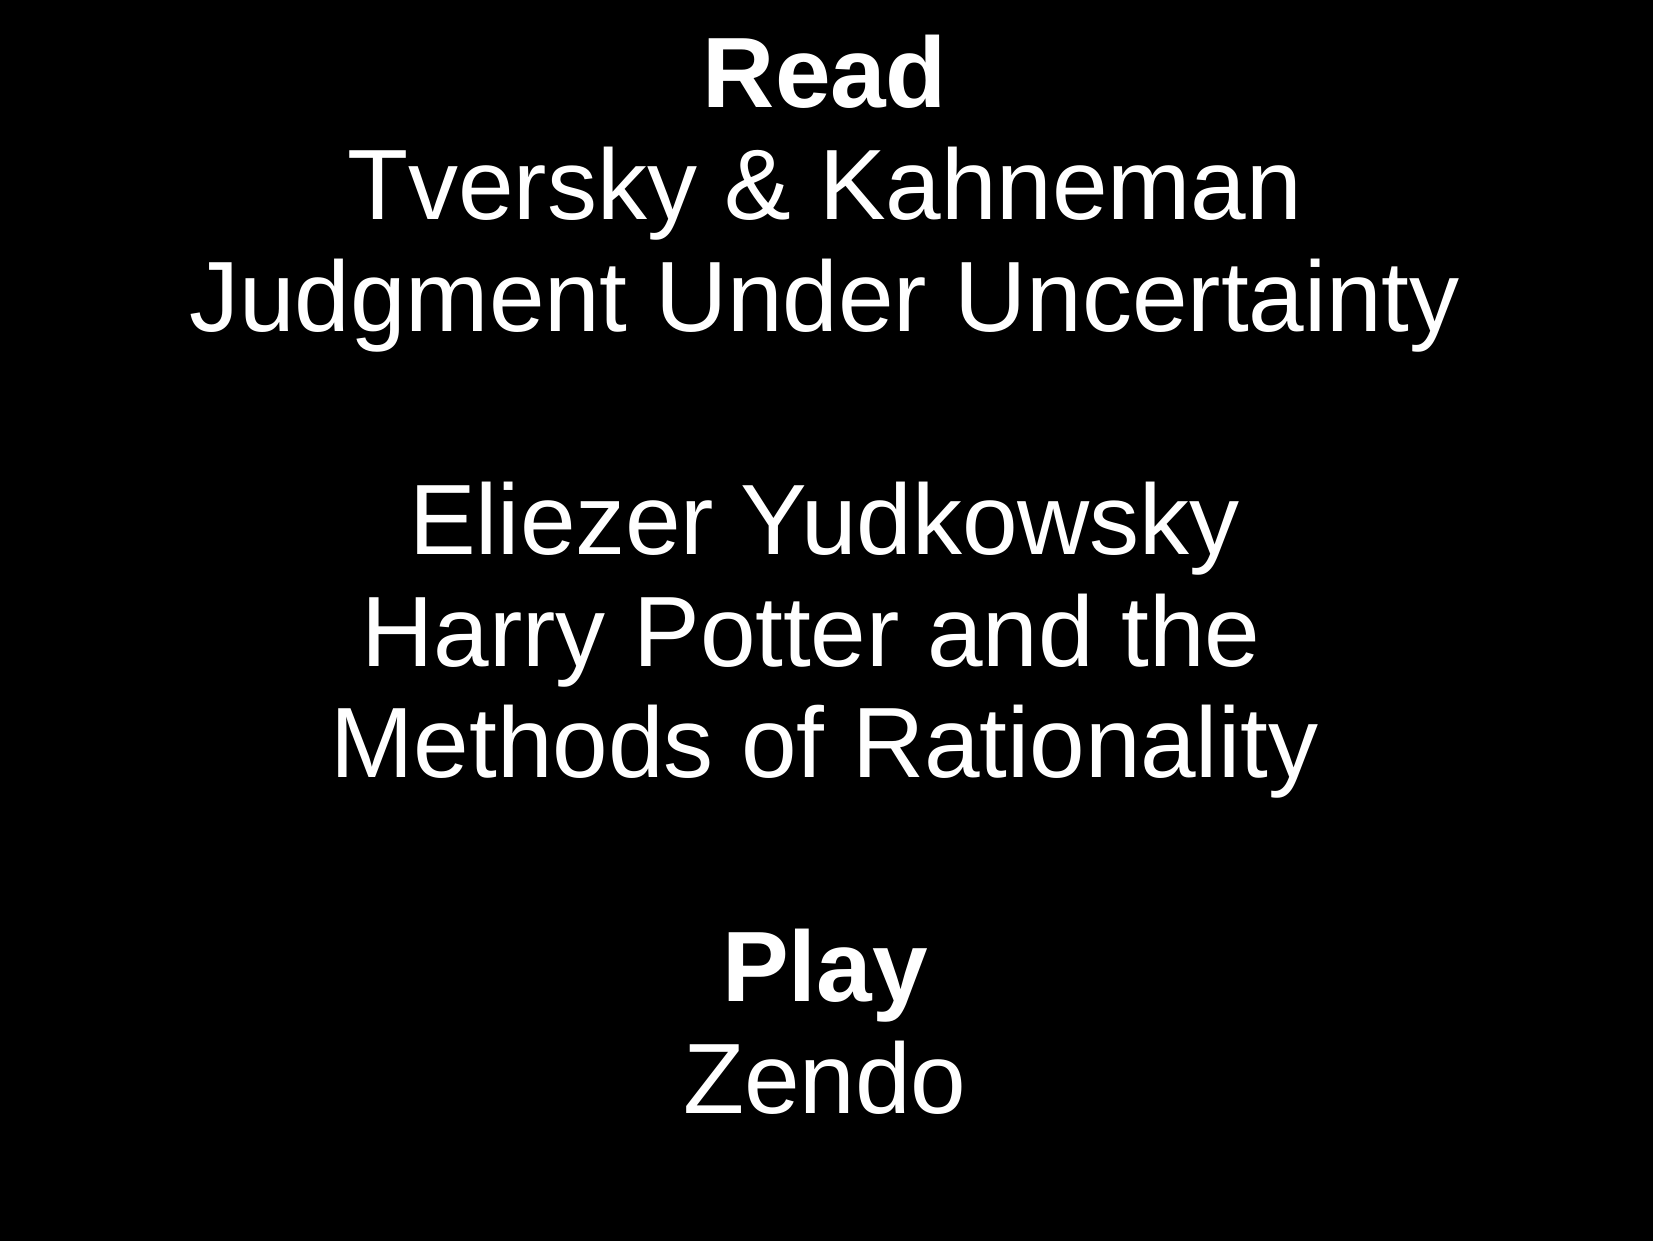

# Read
Tversky & Kahneman
Judgment Under Uncertainty
Eliezer Yudkowsky
Harry Potter and the
Methods of Rationality
Play
Zendo